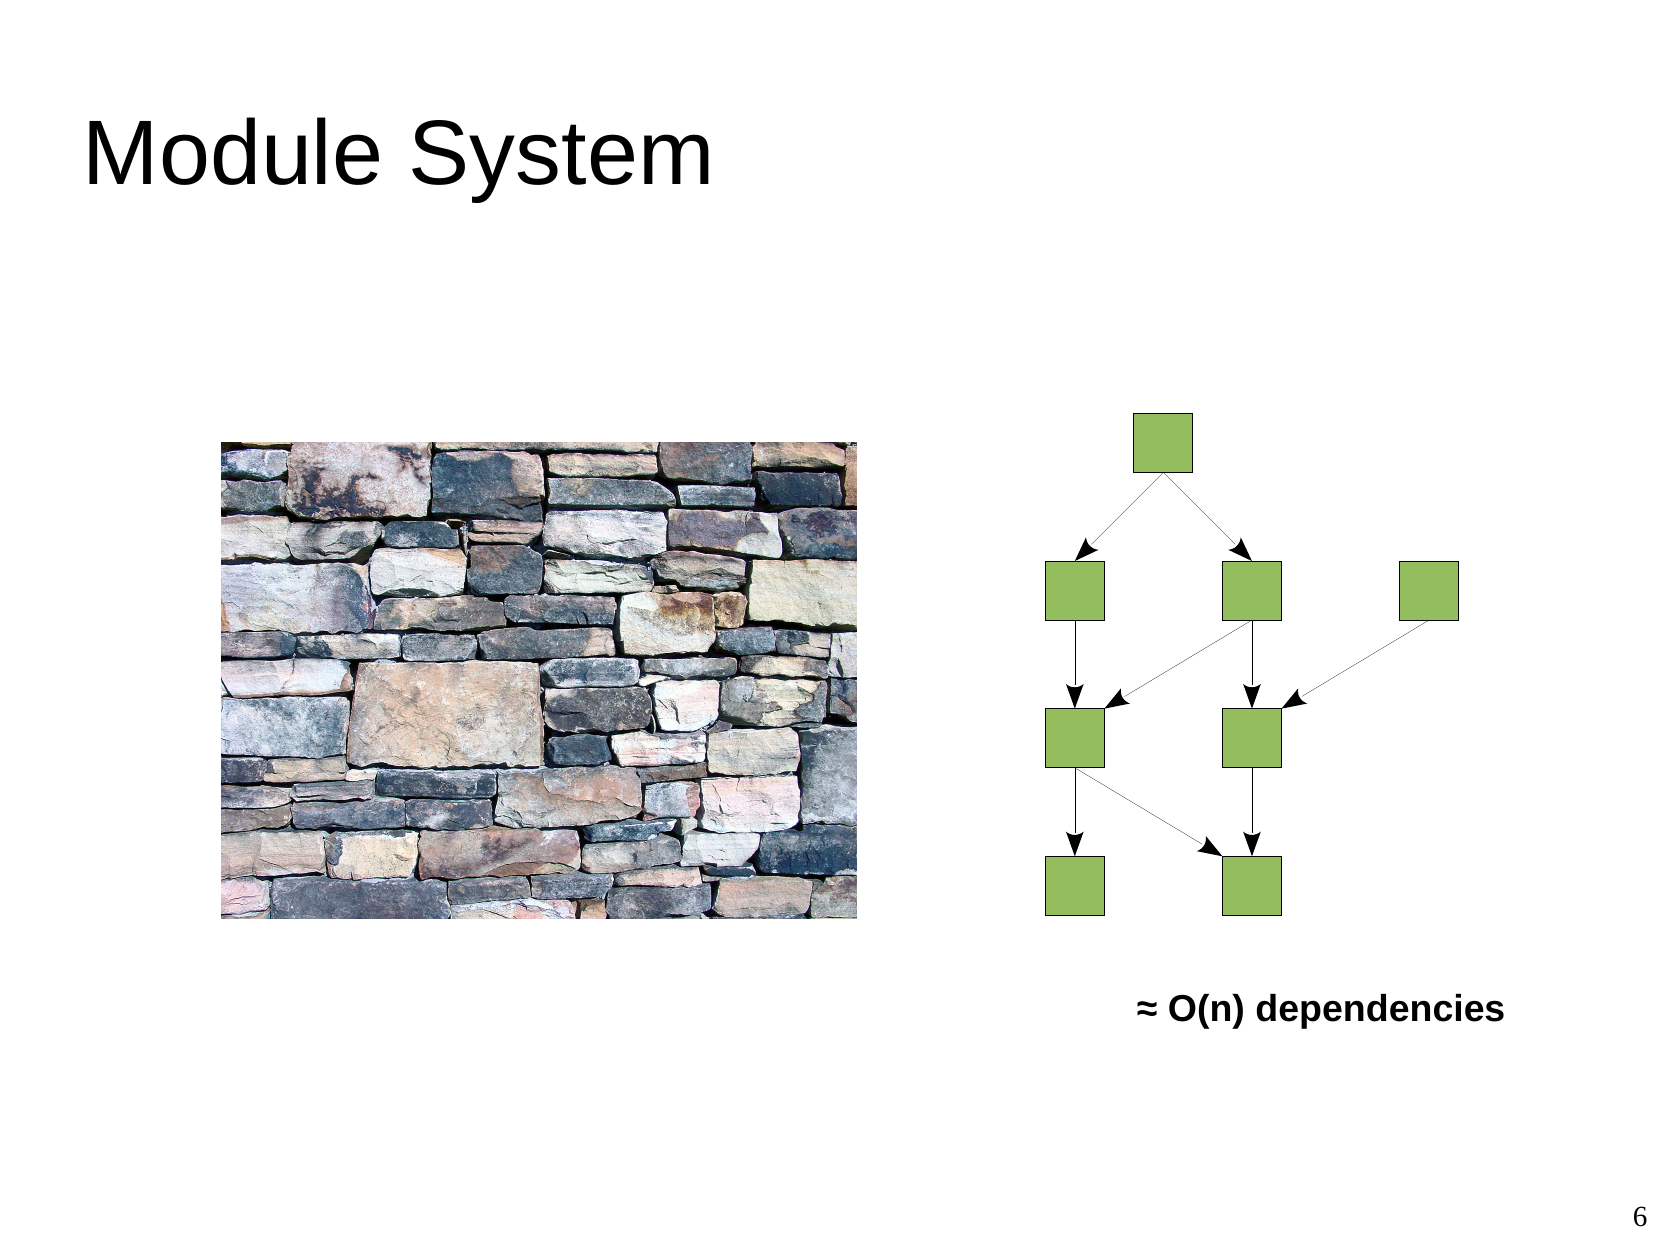

# Module System
≈ O(n) dependencies
6